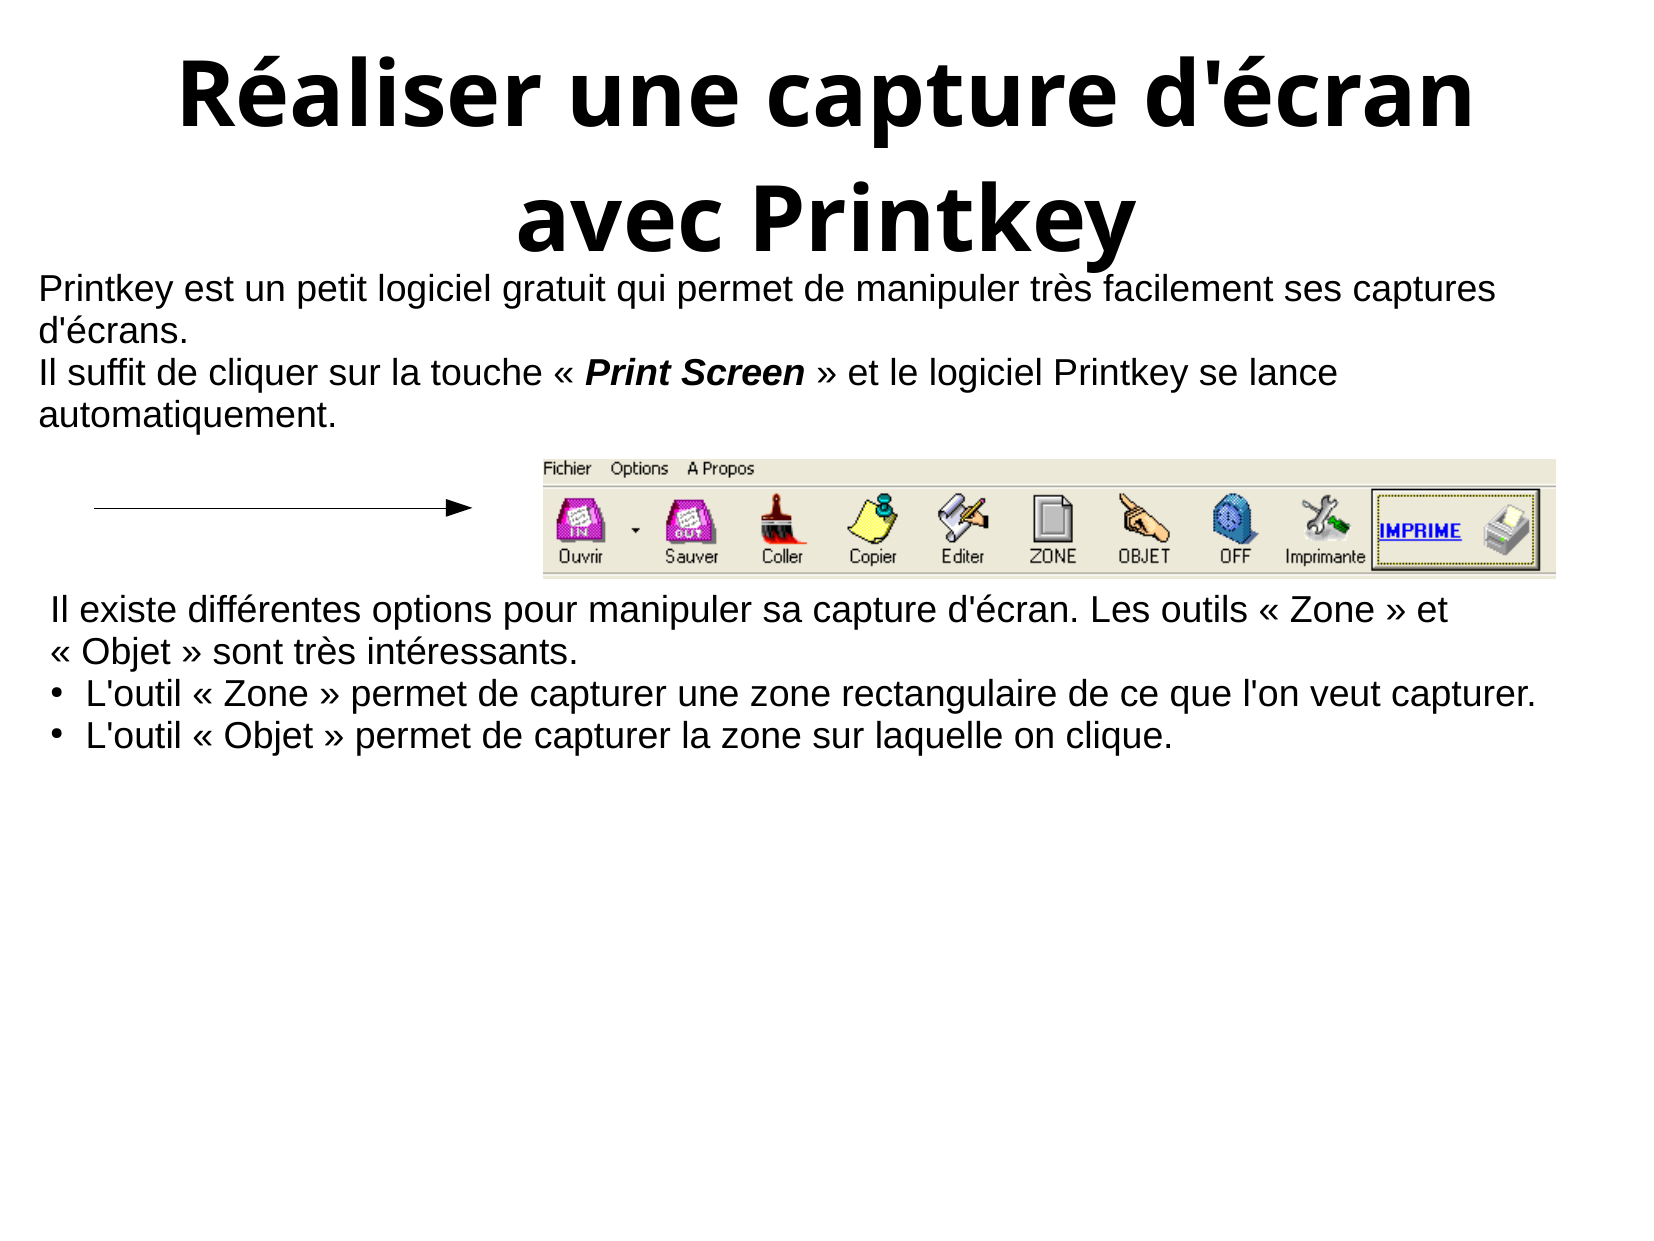

# Réaliser une capture d'écran avec Printkey
Printkey est un petit logiciel gratuit qui permet de manipuler très facilement ses captures d'écrans.
Il suffit de cliquer sur la touche « Print Screen » et le logiciel Printkey se lance automatiquement.
Il existe différentes options pour manipuler sa capture d'écran. Les outils « Zone » et « Objet » sont très intéressants.
L'outil « Zone » permet de capturer une zone rectangulaire de ce que l'on veut capturer.
L'outil « Objet » permet de capturer la zone sur laquelle on clique.